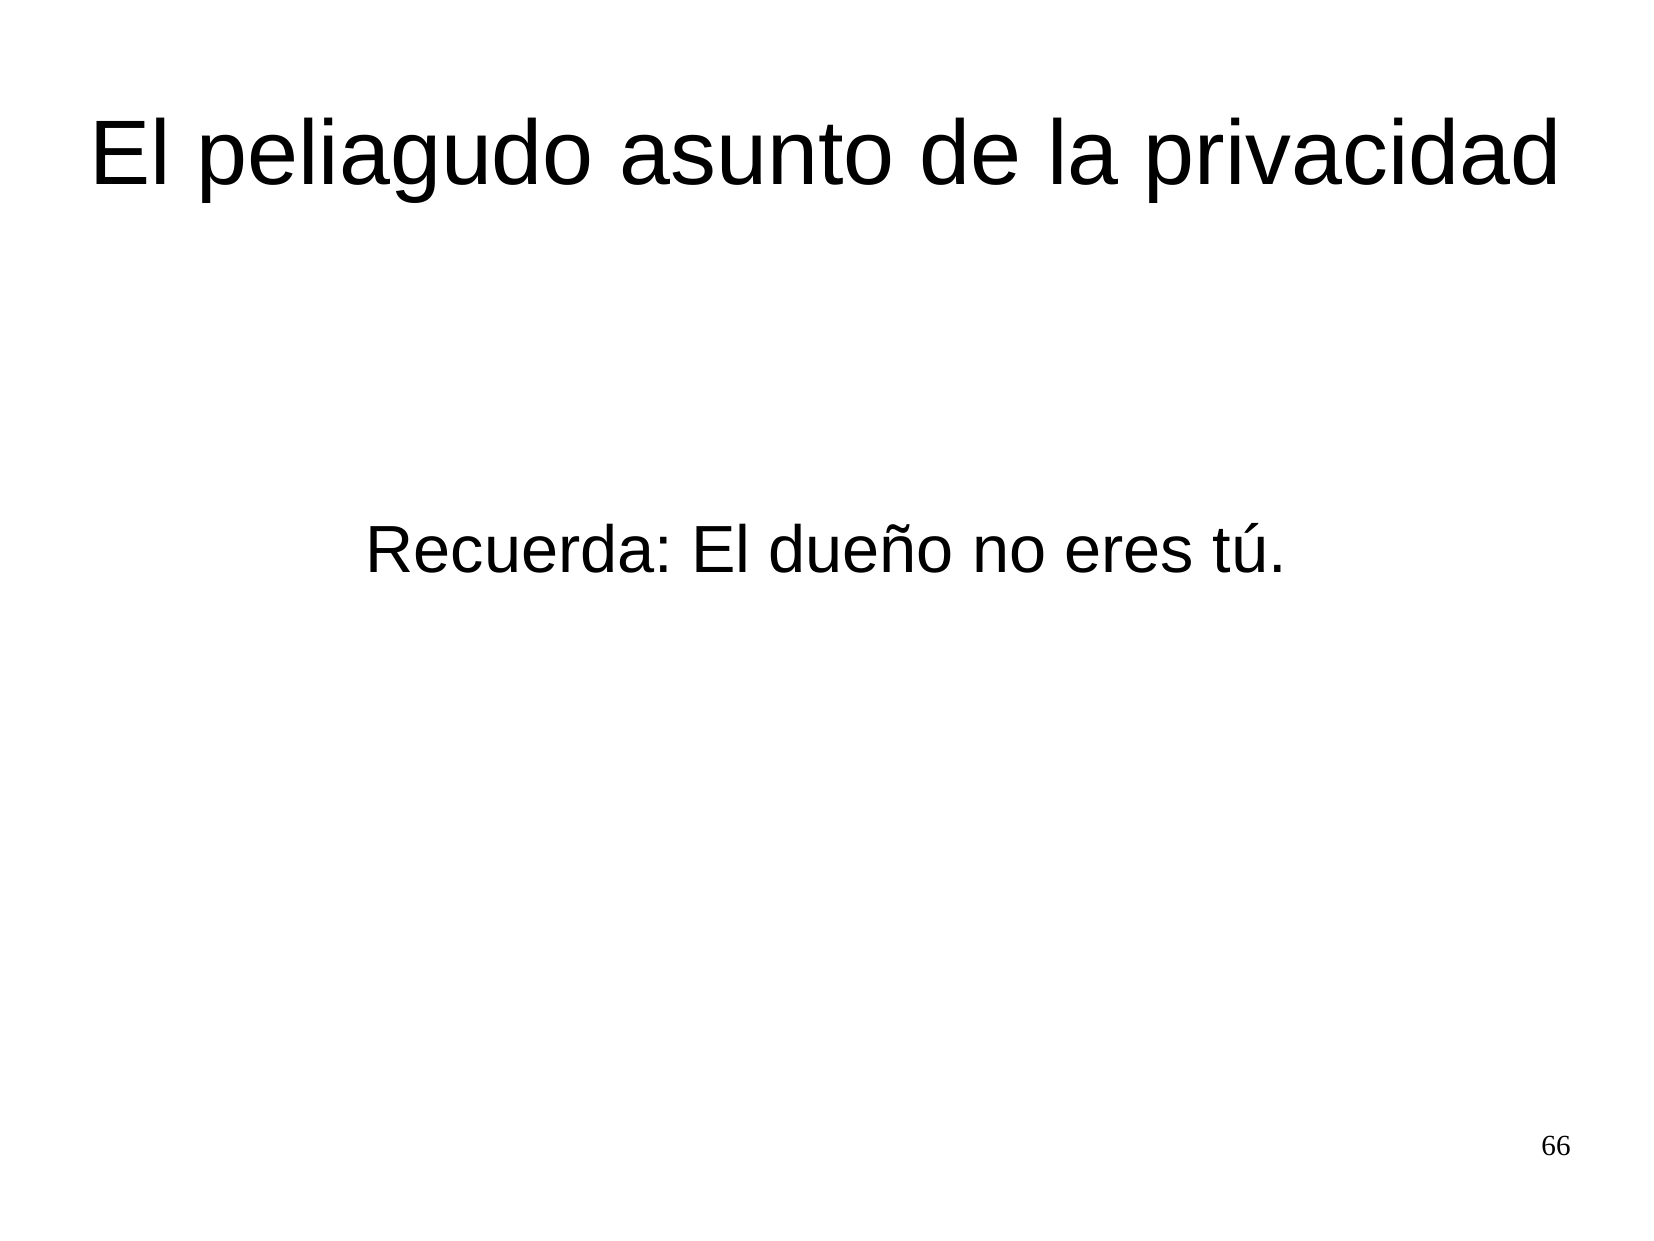

# El peliagudo asunto de la privacidad
Recuerda: El dueño no eres tú.
66